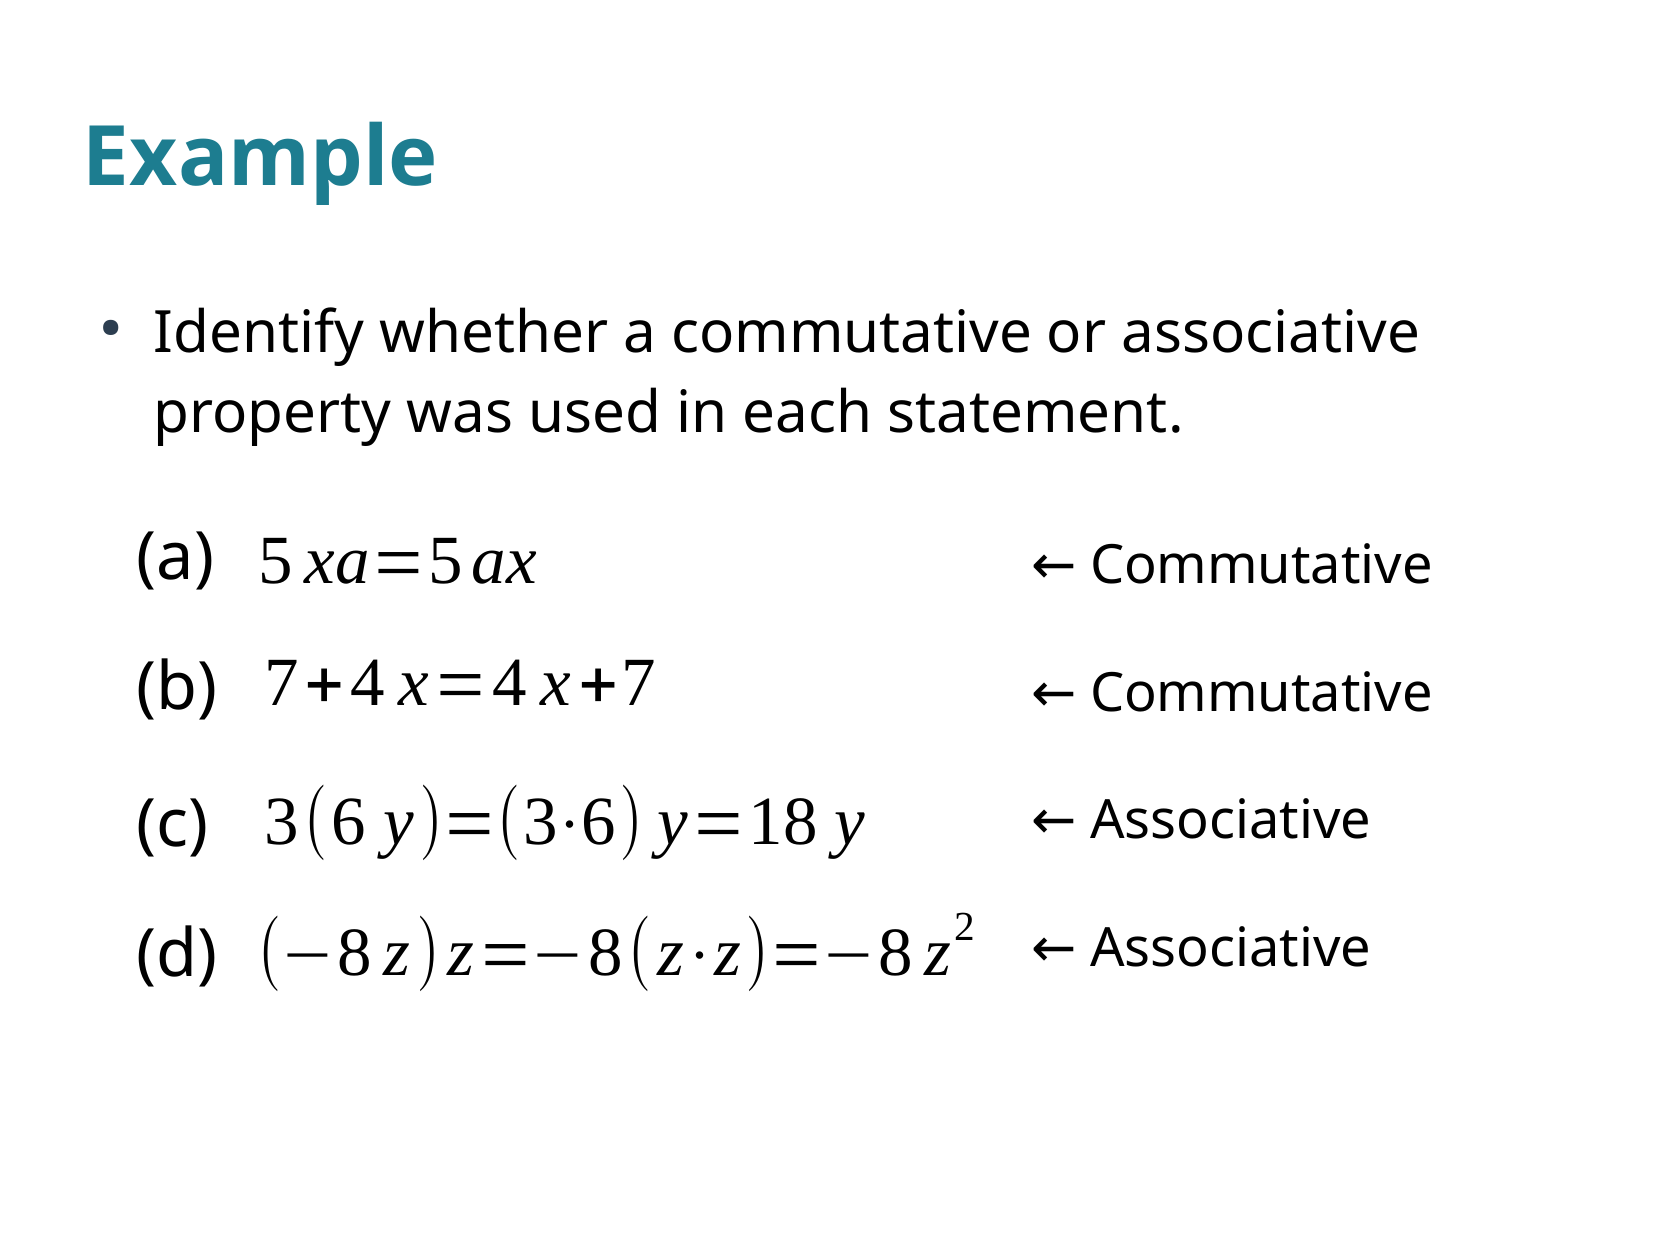

# Example
Identify whether a commutative or associative property was used in each statement.
(a)
← Commutative
← Commutative
← Associative
← Associative
(b)
(c)
(d)